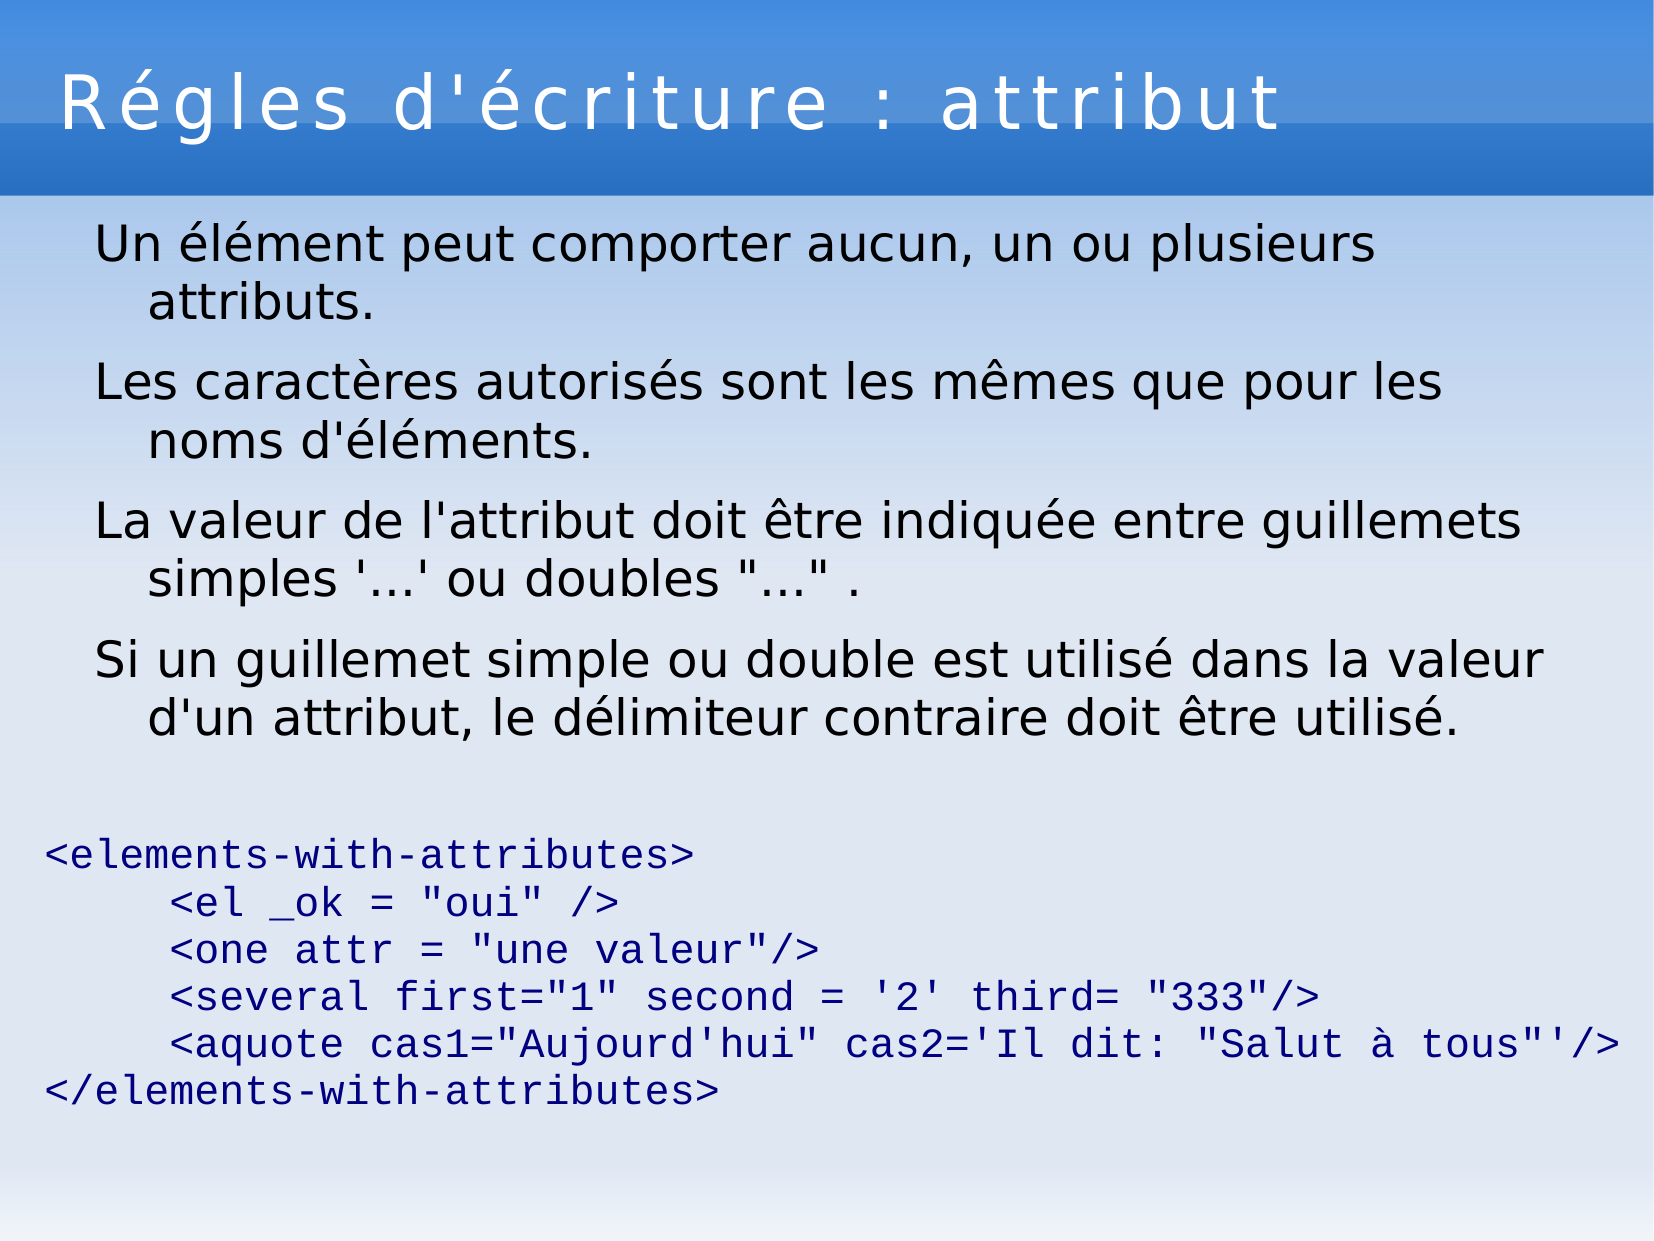

# Régles d'écriture : attribut
Un élément peut comporter aucun, un ou plusieurs attributs.
Les caractères autorisés sont les mêmes que pour les noms d'éléments.
La valeur de l'attribut doit être indiquée entre guillemets simples '...' ou doubles "..." .
Si un guillemet simple ou double est utilisé dans la valeur d'un attribut, le délimiteur contraire doit être utilisé.
<elements-with-attributes>
 <el _ok = "oui" />
 <one attr = "une valeur"/>
 <several first="1" second = '2' third= "333"/>
 <aquote cas1="Aujourd'hui" cas2='Il dit: "Salut à tous"'/>
</elements-with-attributes>